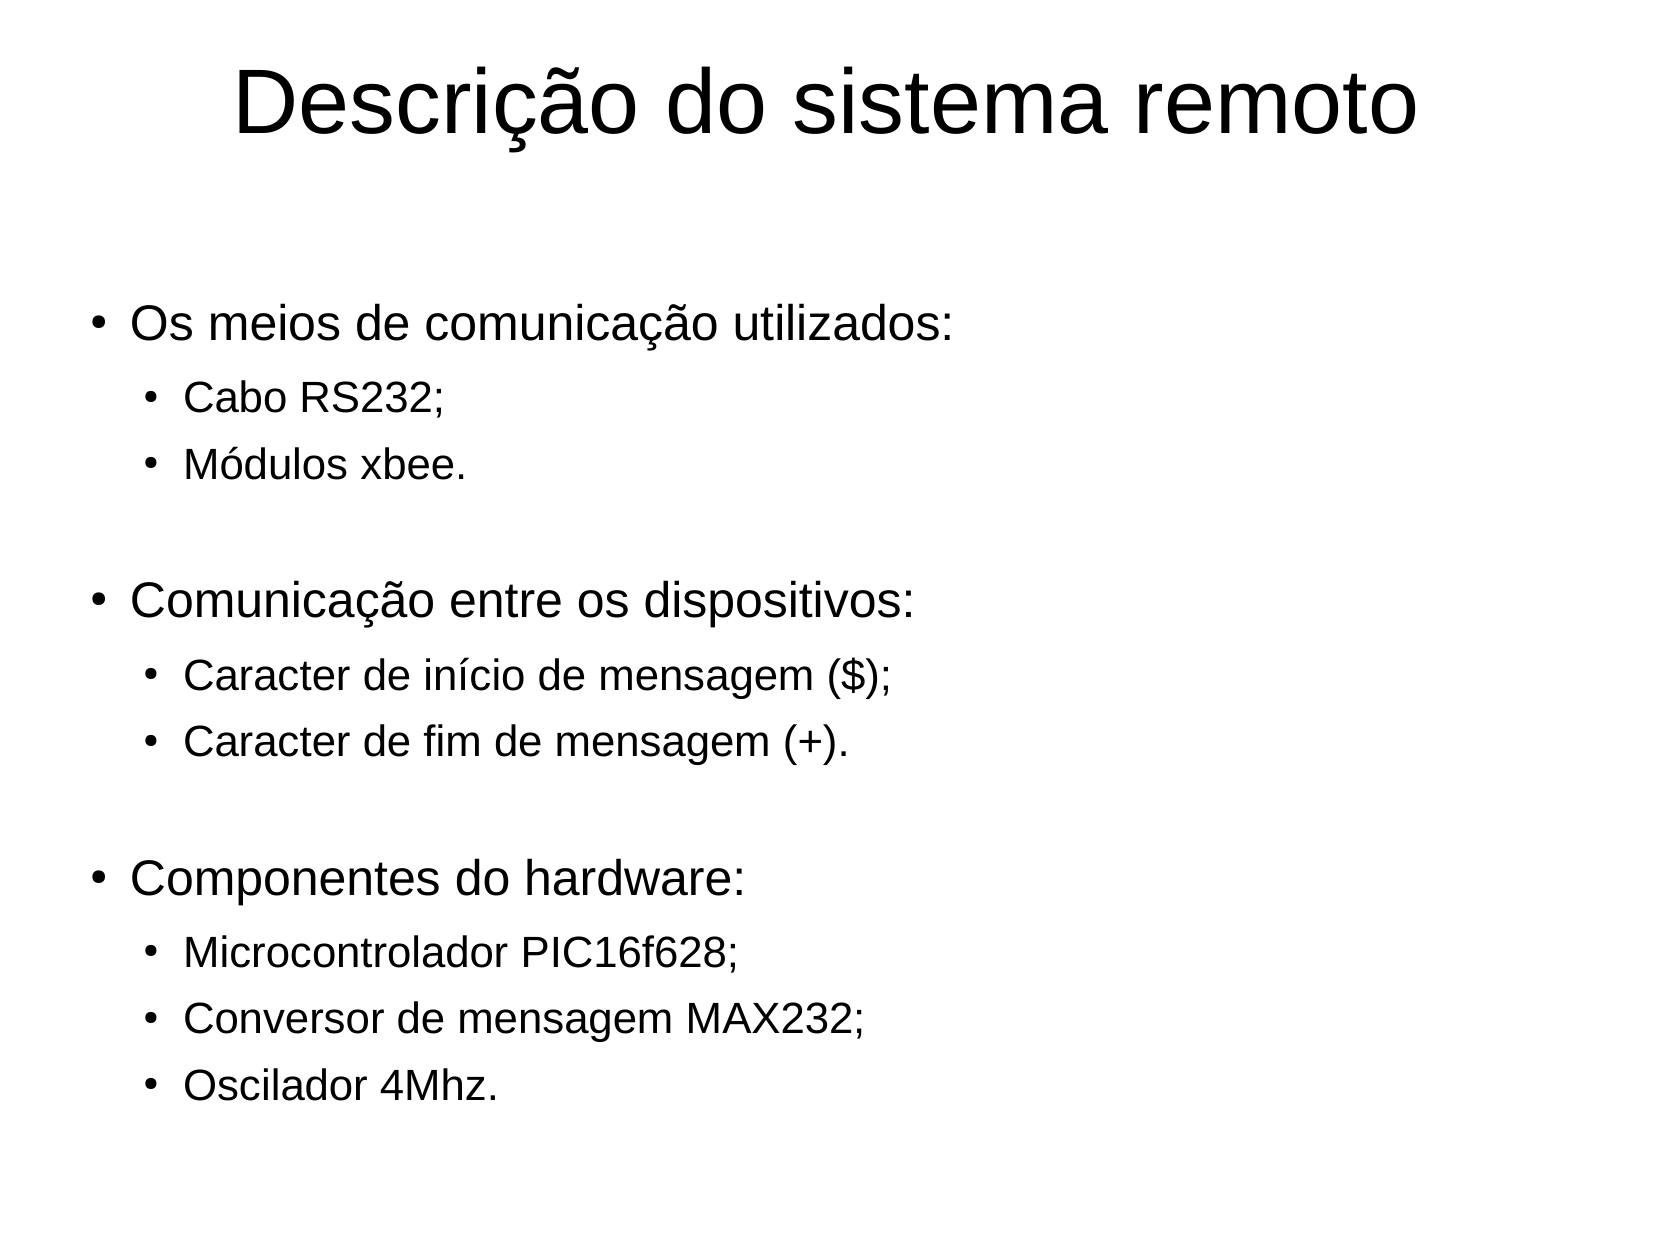

# Descrição do sistema remoto
Os meios de comunicação utilizados:
Cabo RS232;
Módulos xbee.
Comunicação entre os dispositivos:
Caracter de início de mensagem ($);
Caracter de fim de mensagem (+).
Componentes do hardware:
Microcontrolador PIC16f628;
Conversor de mensagem MAX232;
Oscilador 4Mhz.